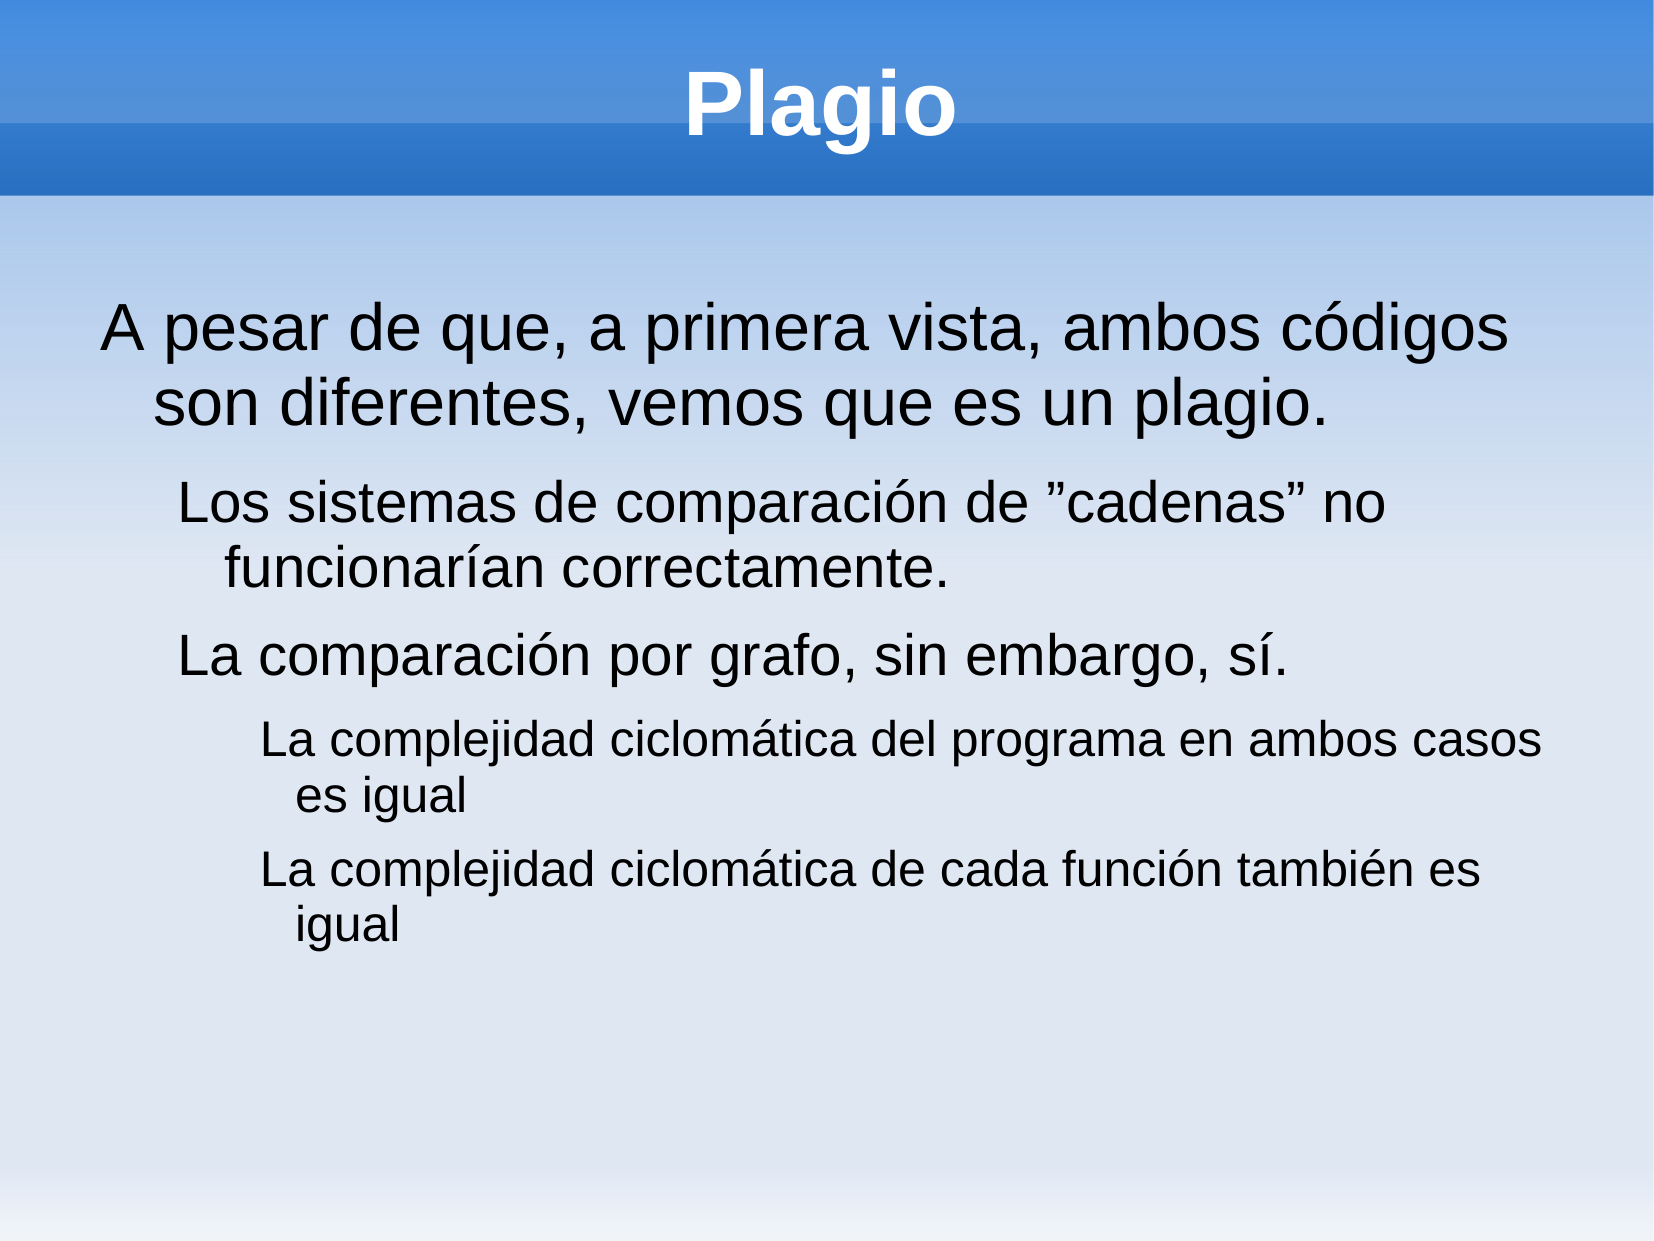

# Plagio
A pesar de que, a primera vista, ambos códigos son diferentes, vemos que es un plagio.
Los sistemas de comparación de ”cadenas” no funcionarían correctamente.
La comparación por grafo, sin embargo, sí.
La complejidad ciclomática del programa en ambos casos es igual
La complejidad ciclomática de cada función también es igual